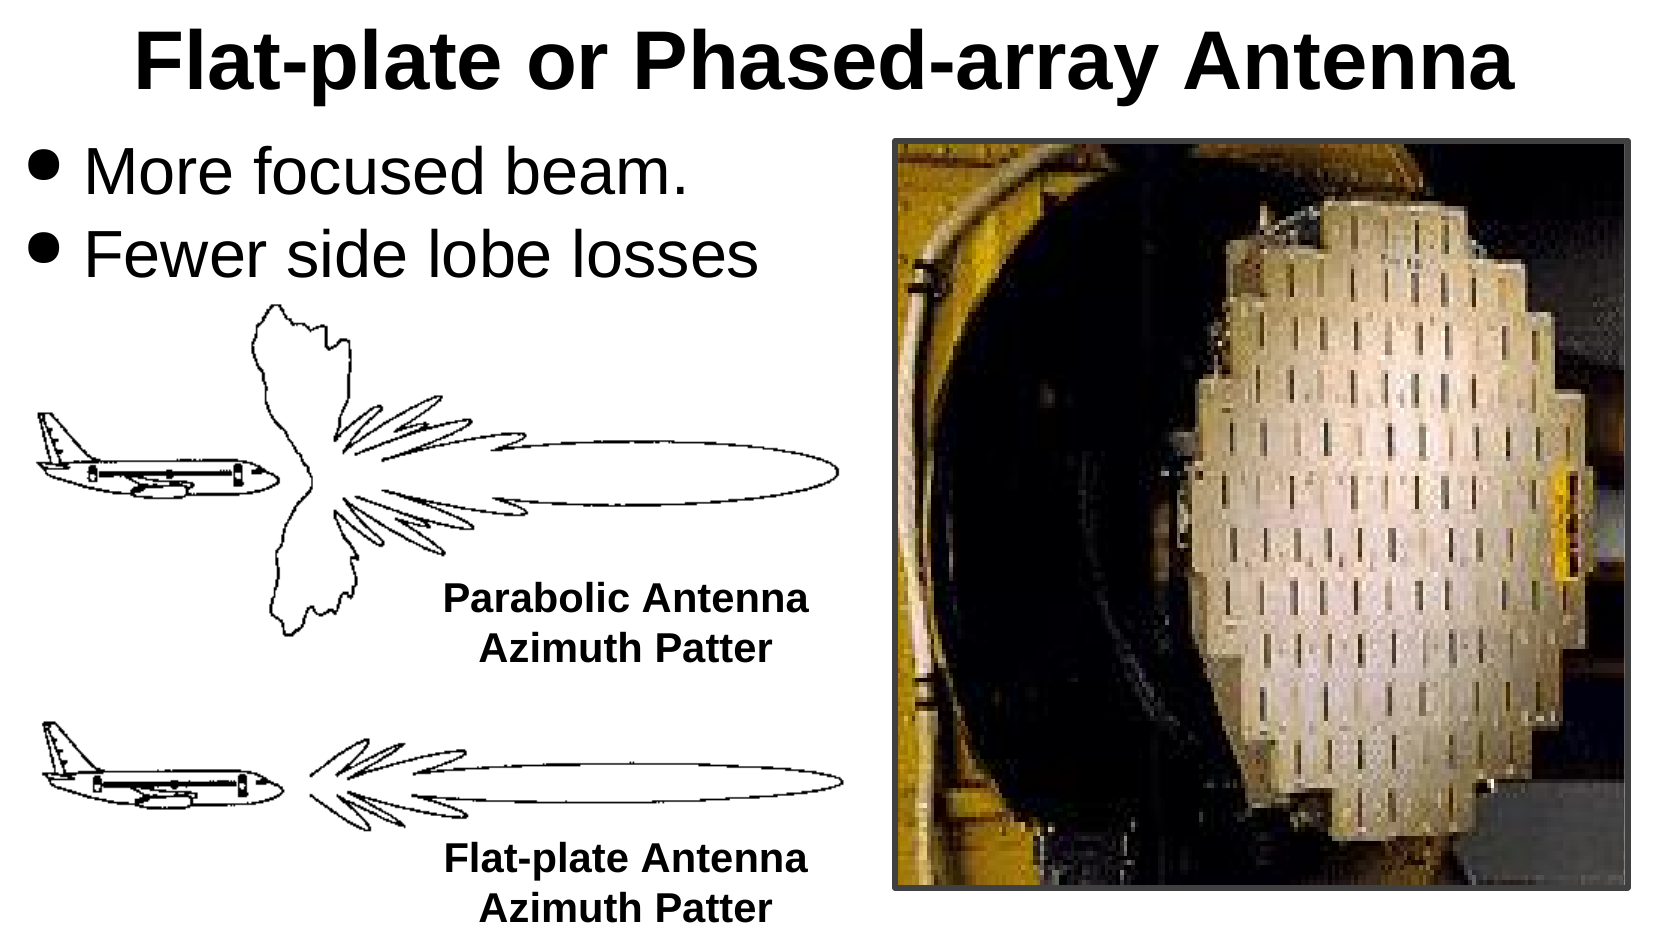

# Flat-plate or Phased-array Antenna
 More focused beam.
 Fewer side lobe losses
Parabolic Antenna
Azimuth Patter
Flat-plate Antenna
Azimuth Patter